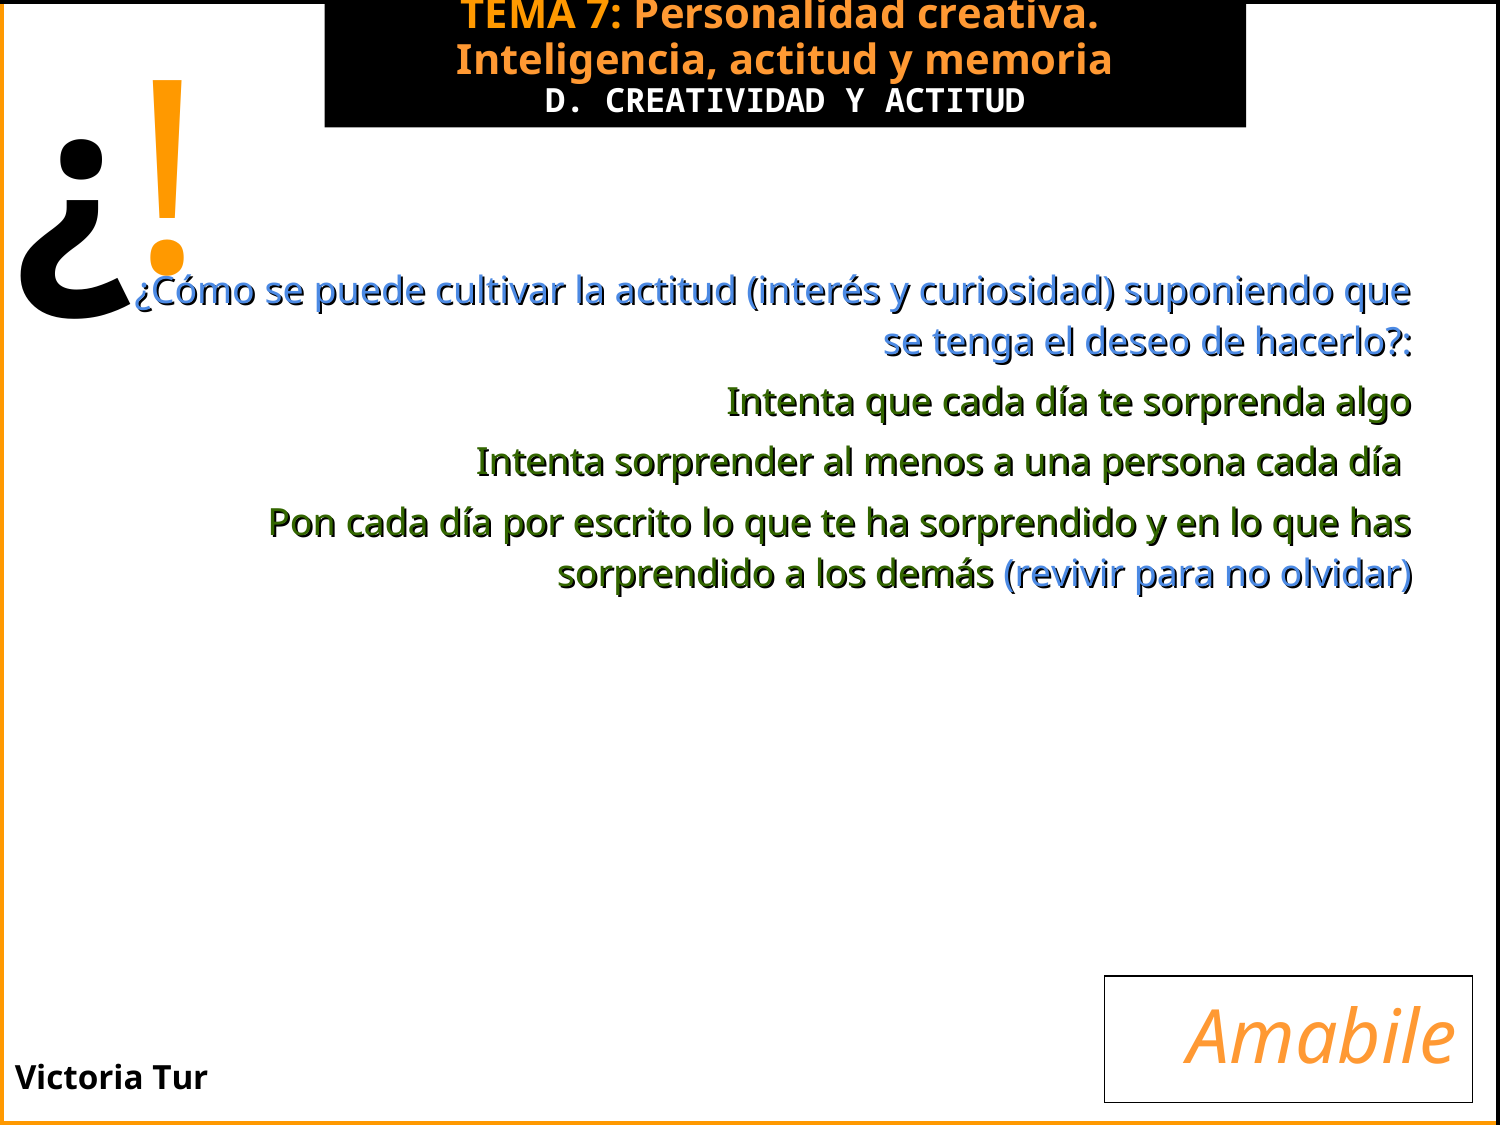

¿Cómo se puede cultivar la actitud (interés y curiosidad) suponiendo que se tenga el deseo de hacerlo?:
Intenta que cada día te sorprenda algo
Intenta sorprender al menos a una persona cada día
Pon cada día por escrito lo que te ha sorprendido y en lo que has sorprendido a los demás (revivir para no olvidar)
# Amabile